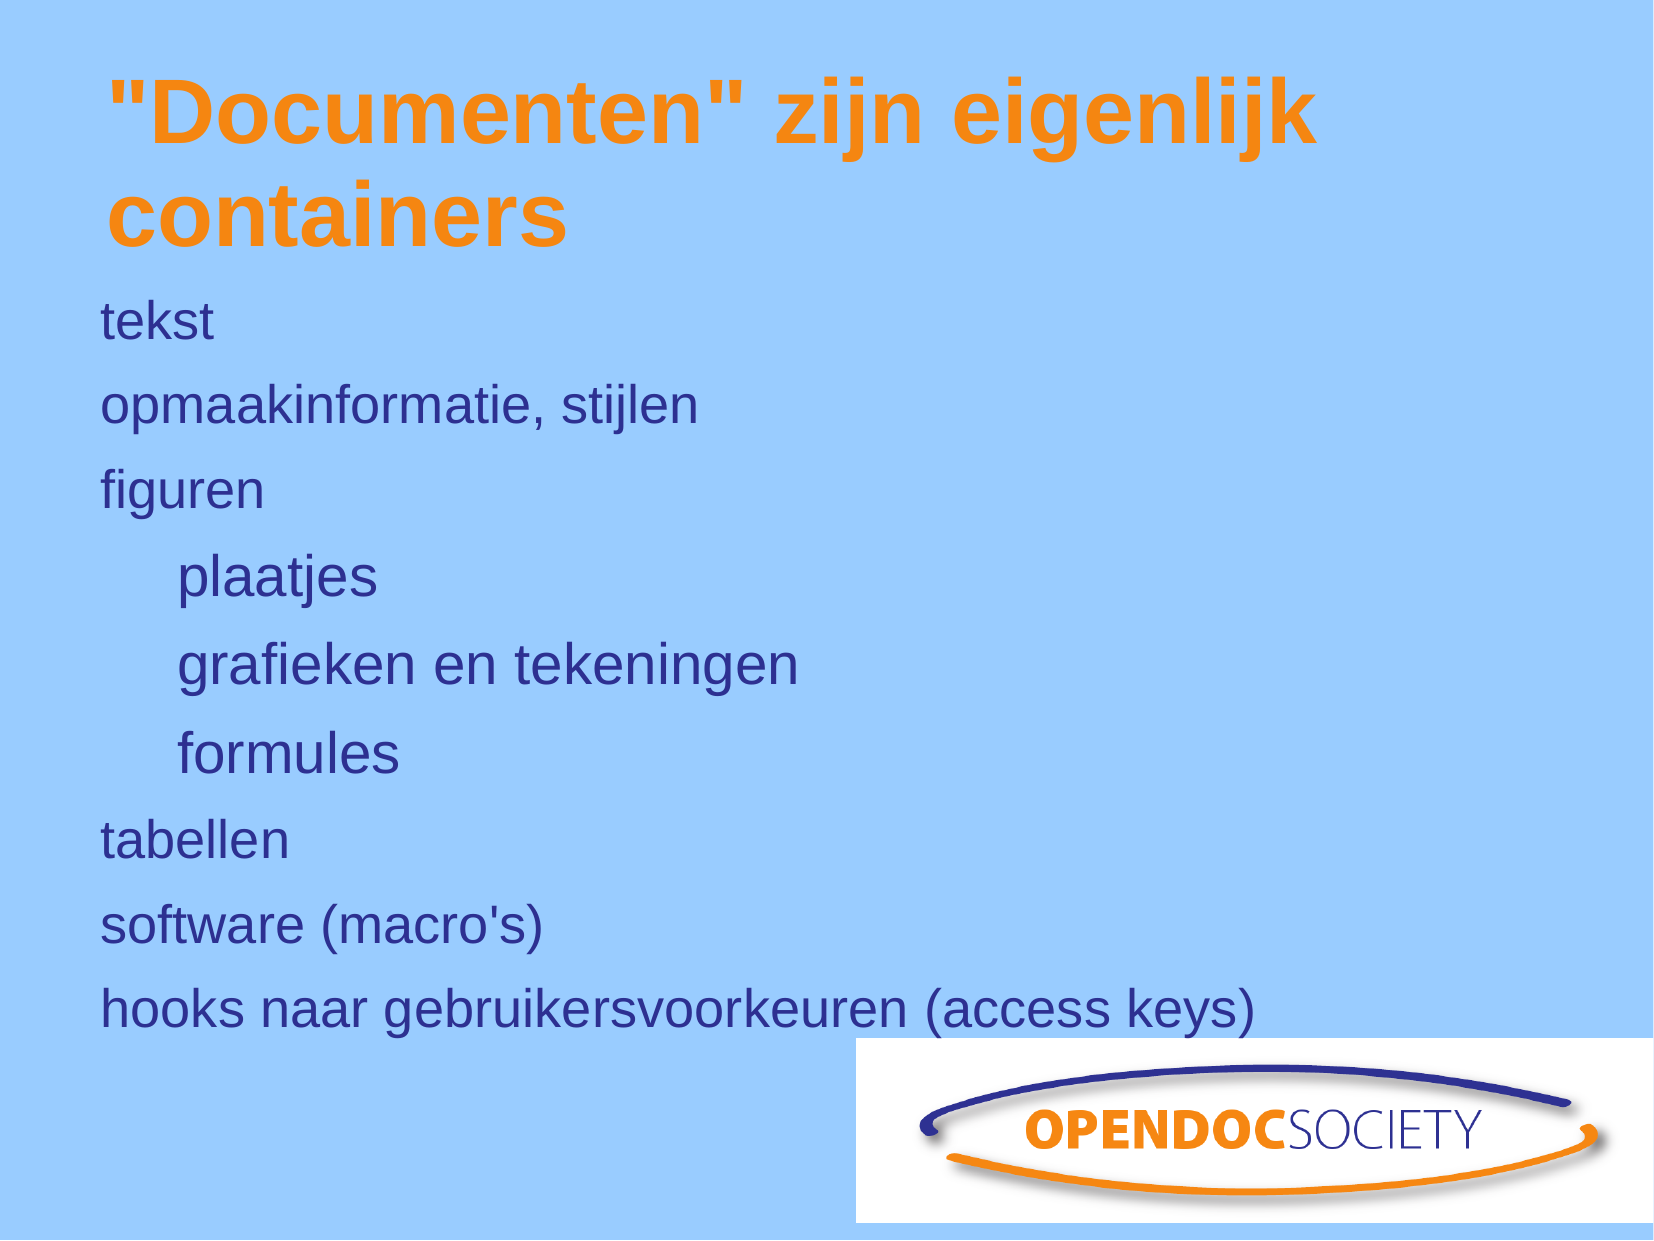

# "Documenten" zijn eigenlijk containers
tekst
opmaakinformatie, stijlen
figuren
plaatjes
grafieken en tekeningen
formules
tabellen
software (macro's)
hooks naar gebruikersvoorkeuren (access keys)